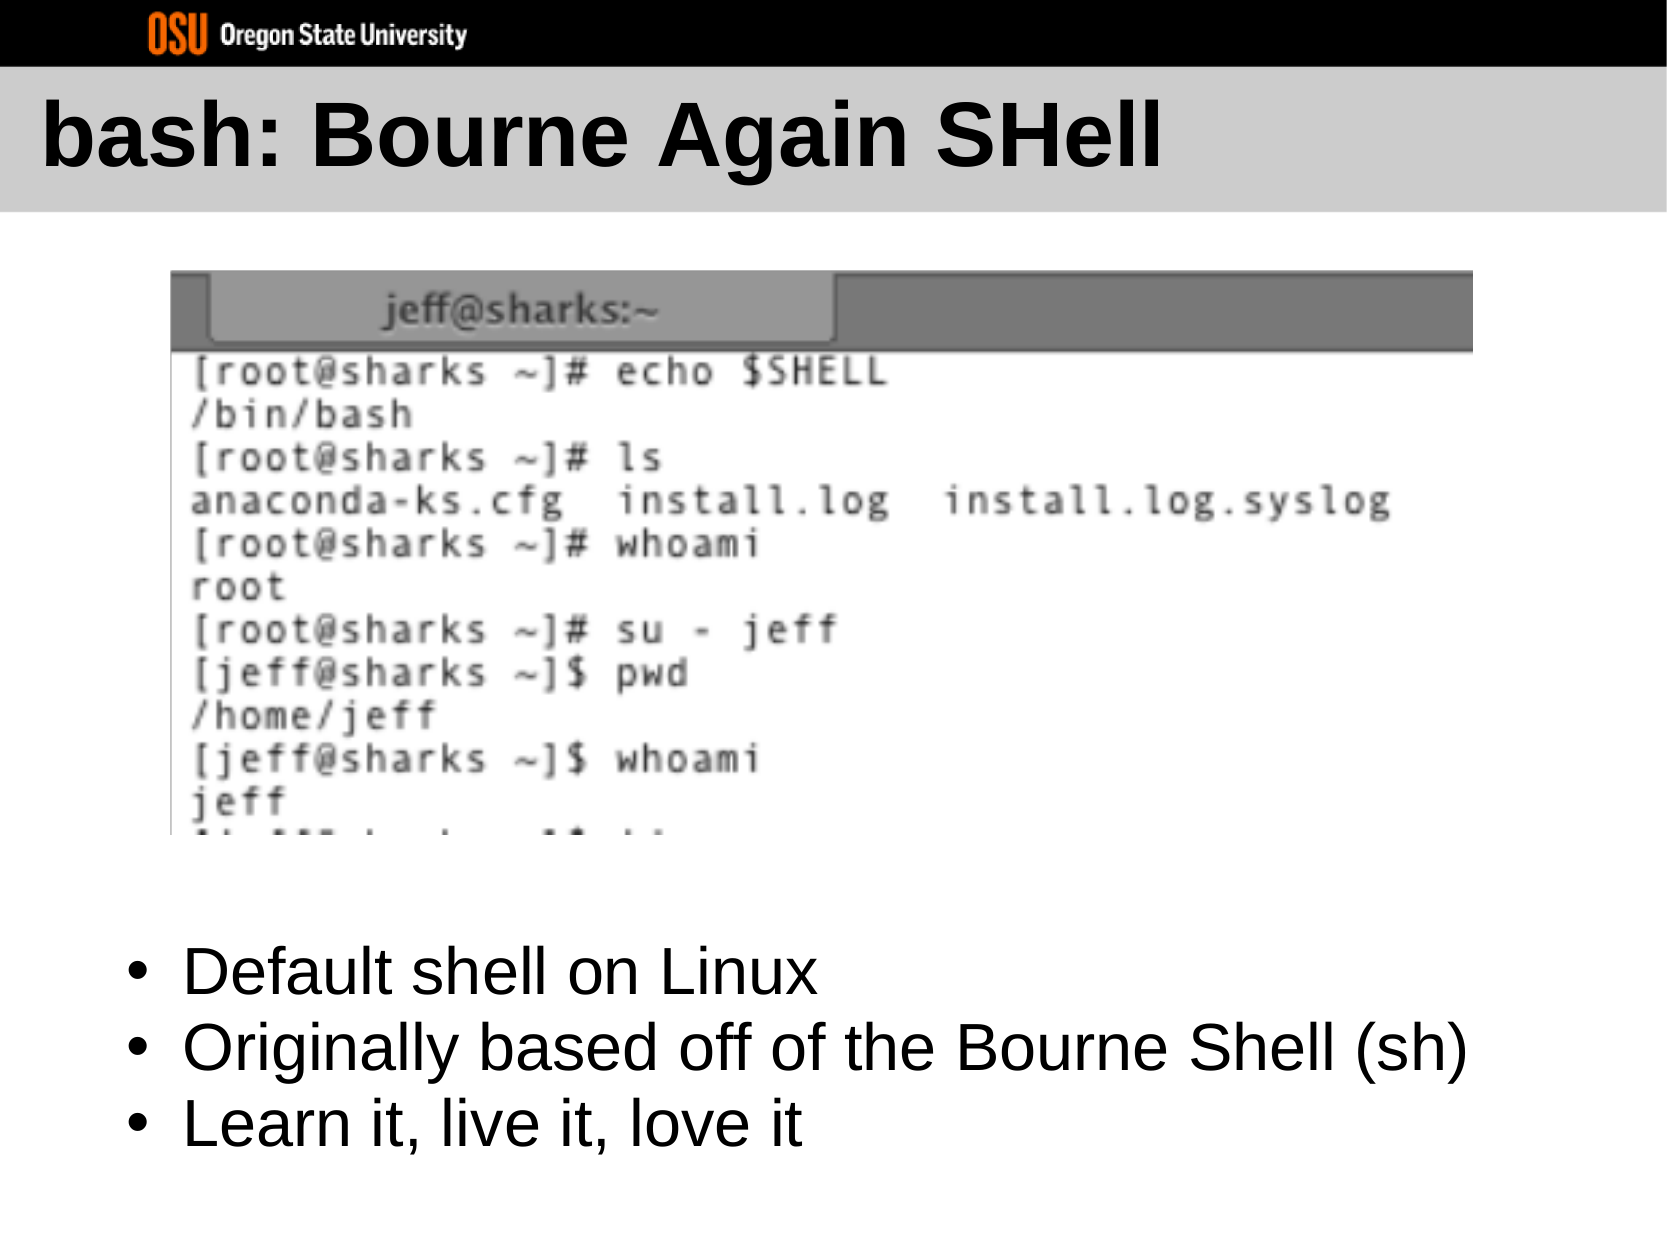

# bash: Bourne Again SHell
Default shell on Linux
Originally based off of the Bourne Shell (sh)
Learn it, live it, love it